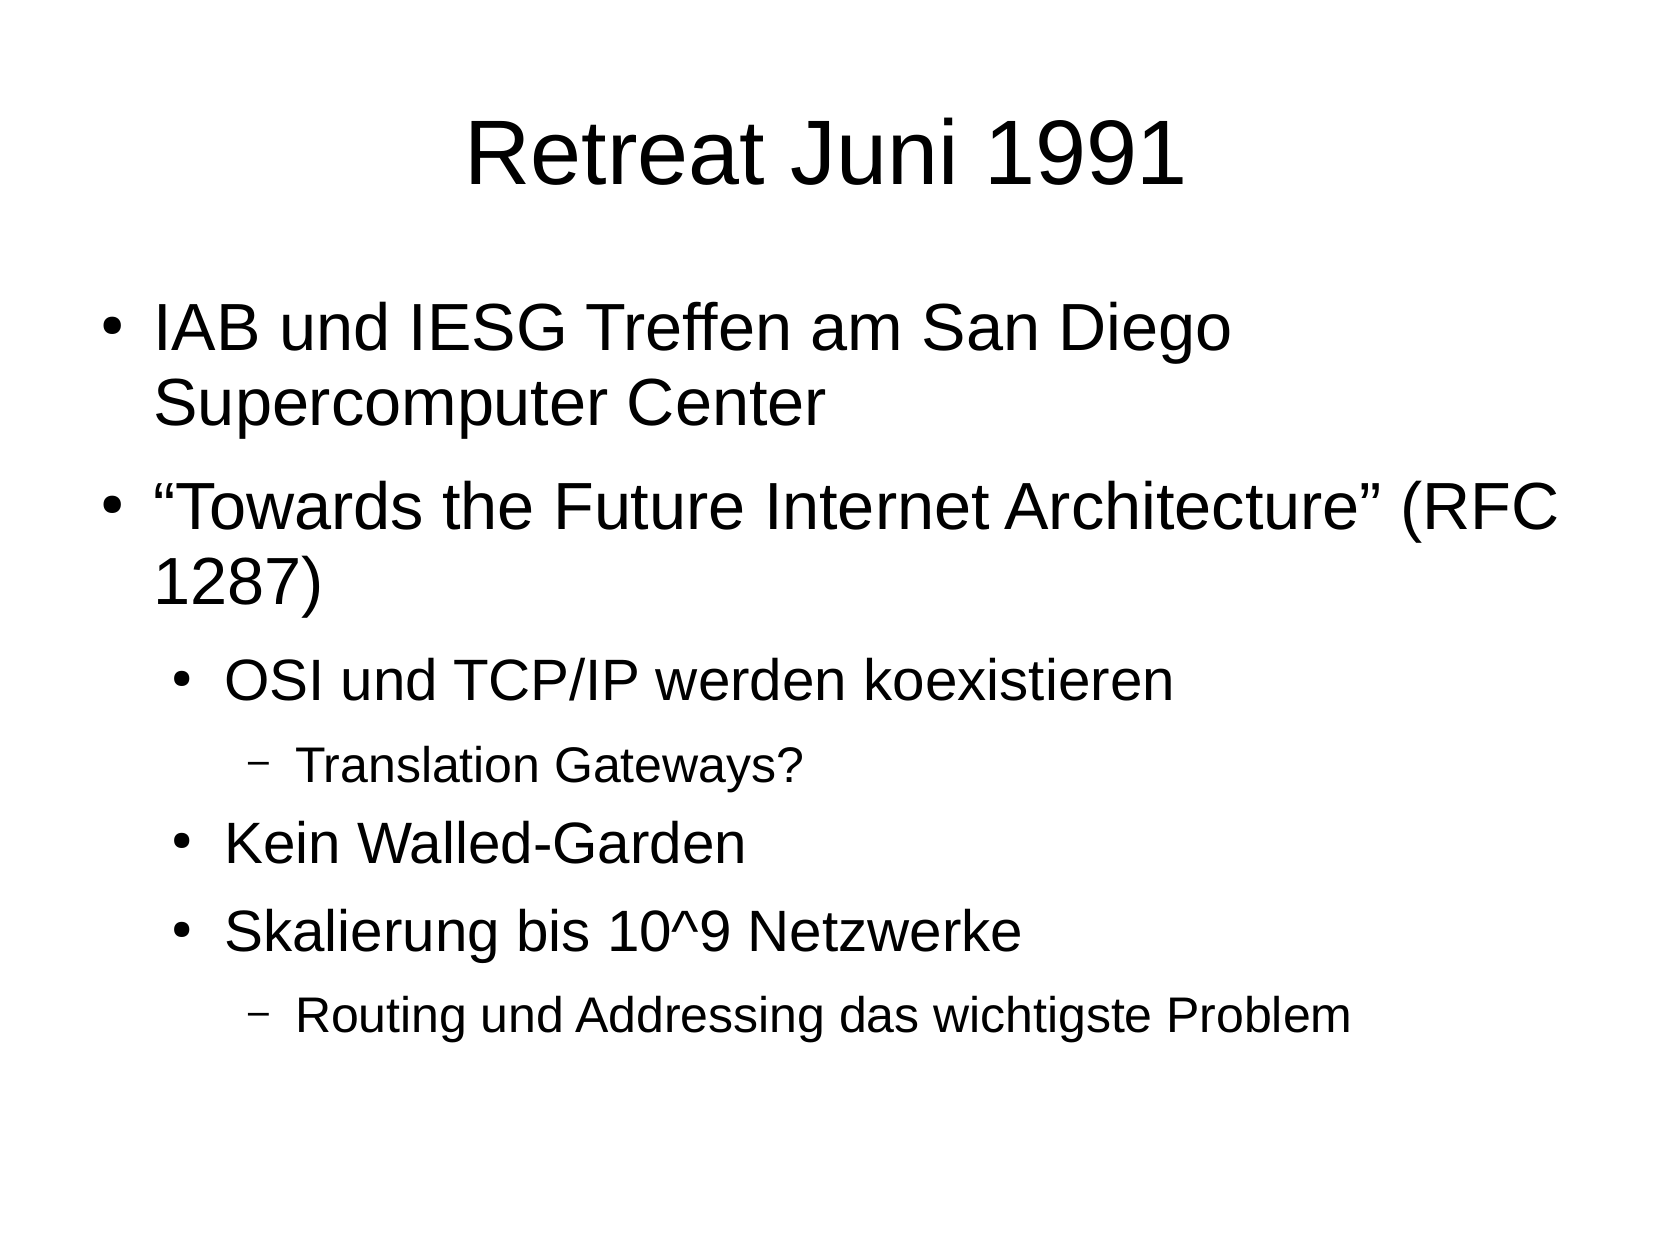

# Retreat Juni 1991
IAB und IESG Treffen am San Diego Supercomputer Center
“Towards the Future Internet Architecture” (RFC 1287)
OSI und TCP/IP werden koexistieren
Translation Gateways?
Kein Walled-Garden
Skalierung bis 10^9 Netzwerke
Routing und Addressing das wichtigste Problem